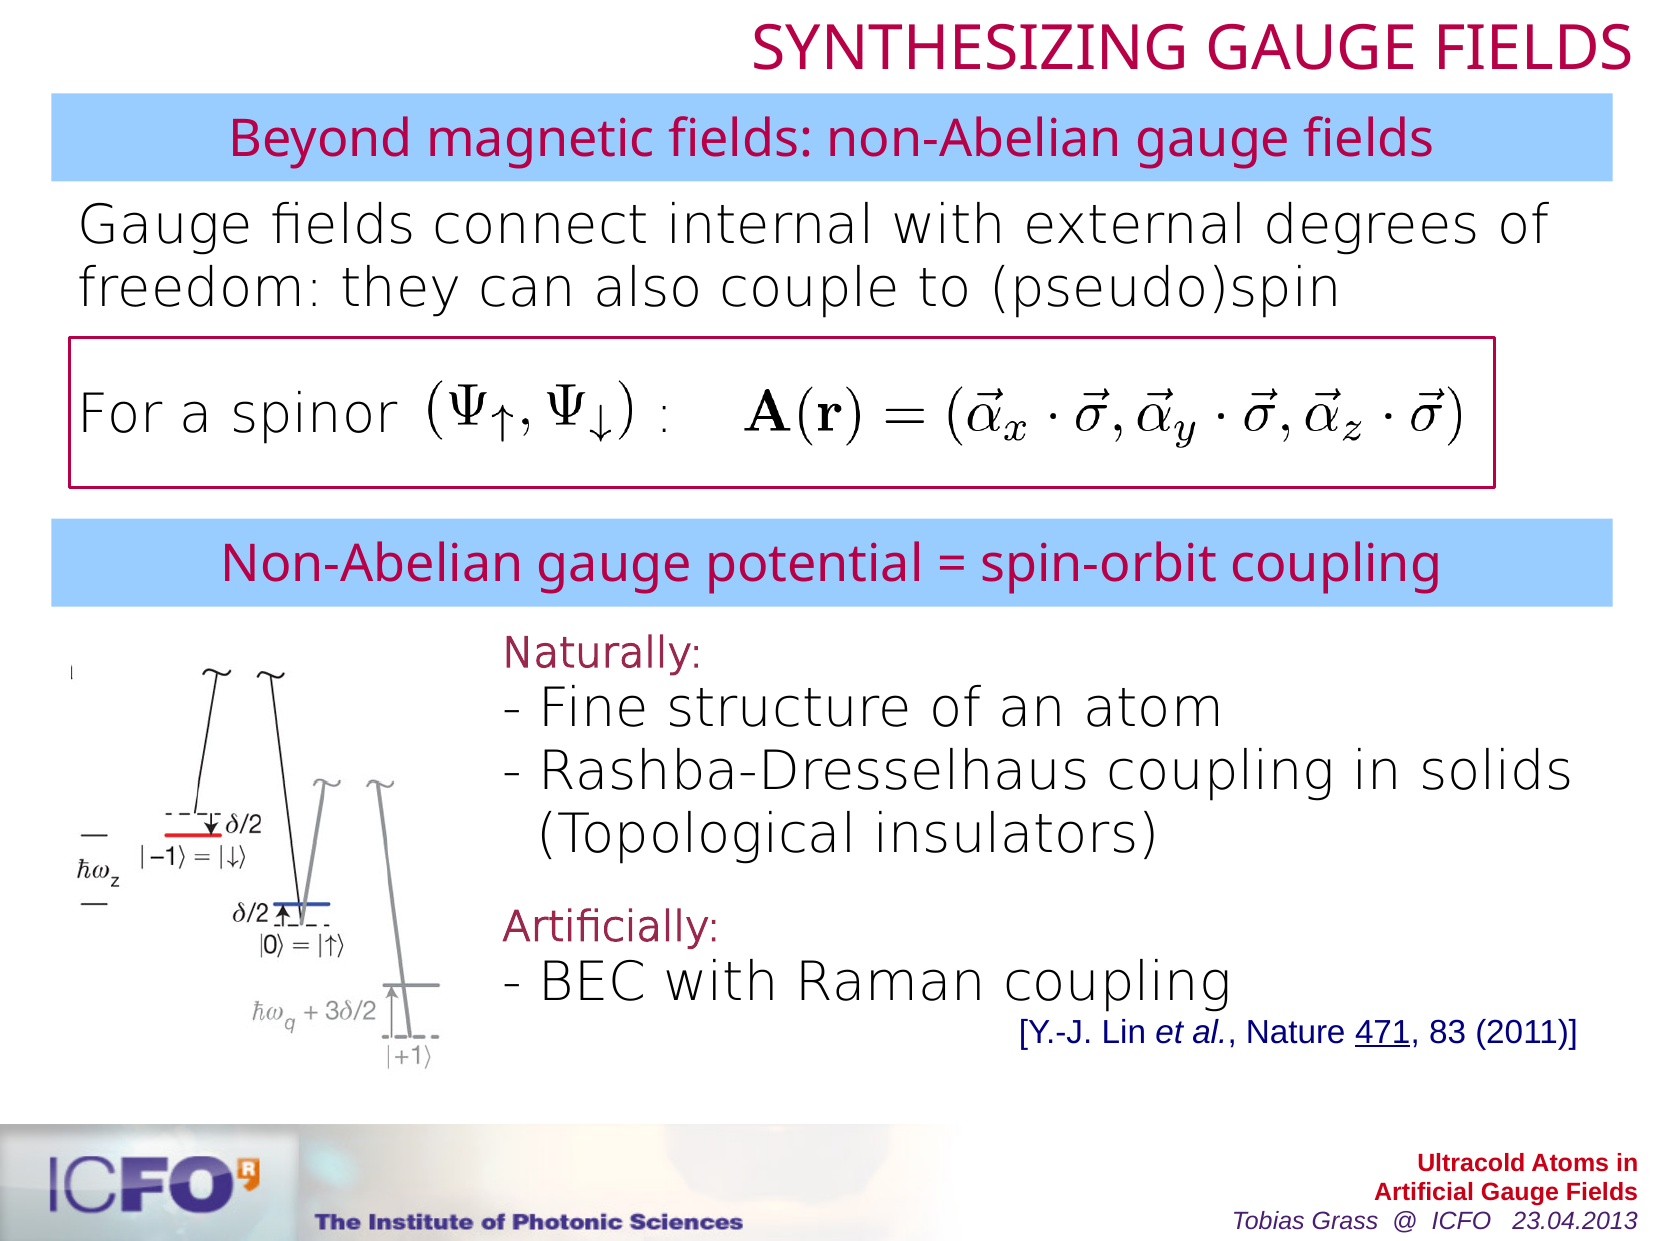

SYNTHESIZING GAUGE FIELDS
Beyond magnetic fields: non-Abelian gauge fields
Gauge fields connect internal with external degrees of freedom: they can also couple to (pseudo)spin
For a spinor :
Non-Abelian gauge potential = spin-orbit coupling
Naturally:
- Fine structure of an atom
- Rashba-Dresselhaus coupling in solids
 (Topological insulators)
Artificially:
- BEC with Raman coupling
[Y.-J. Lin et al., Nature 471, 83 (2011)]
Ultracold Atoms in
Artificial Gauge Fields
Tobias Grass @ ICFO 23.04.2013